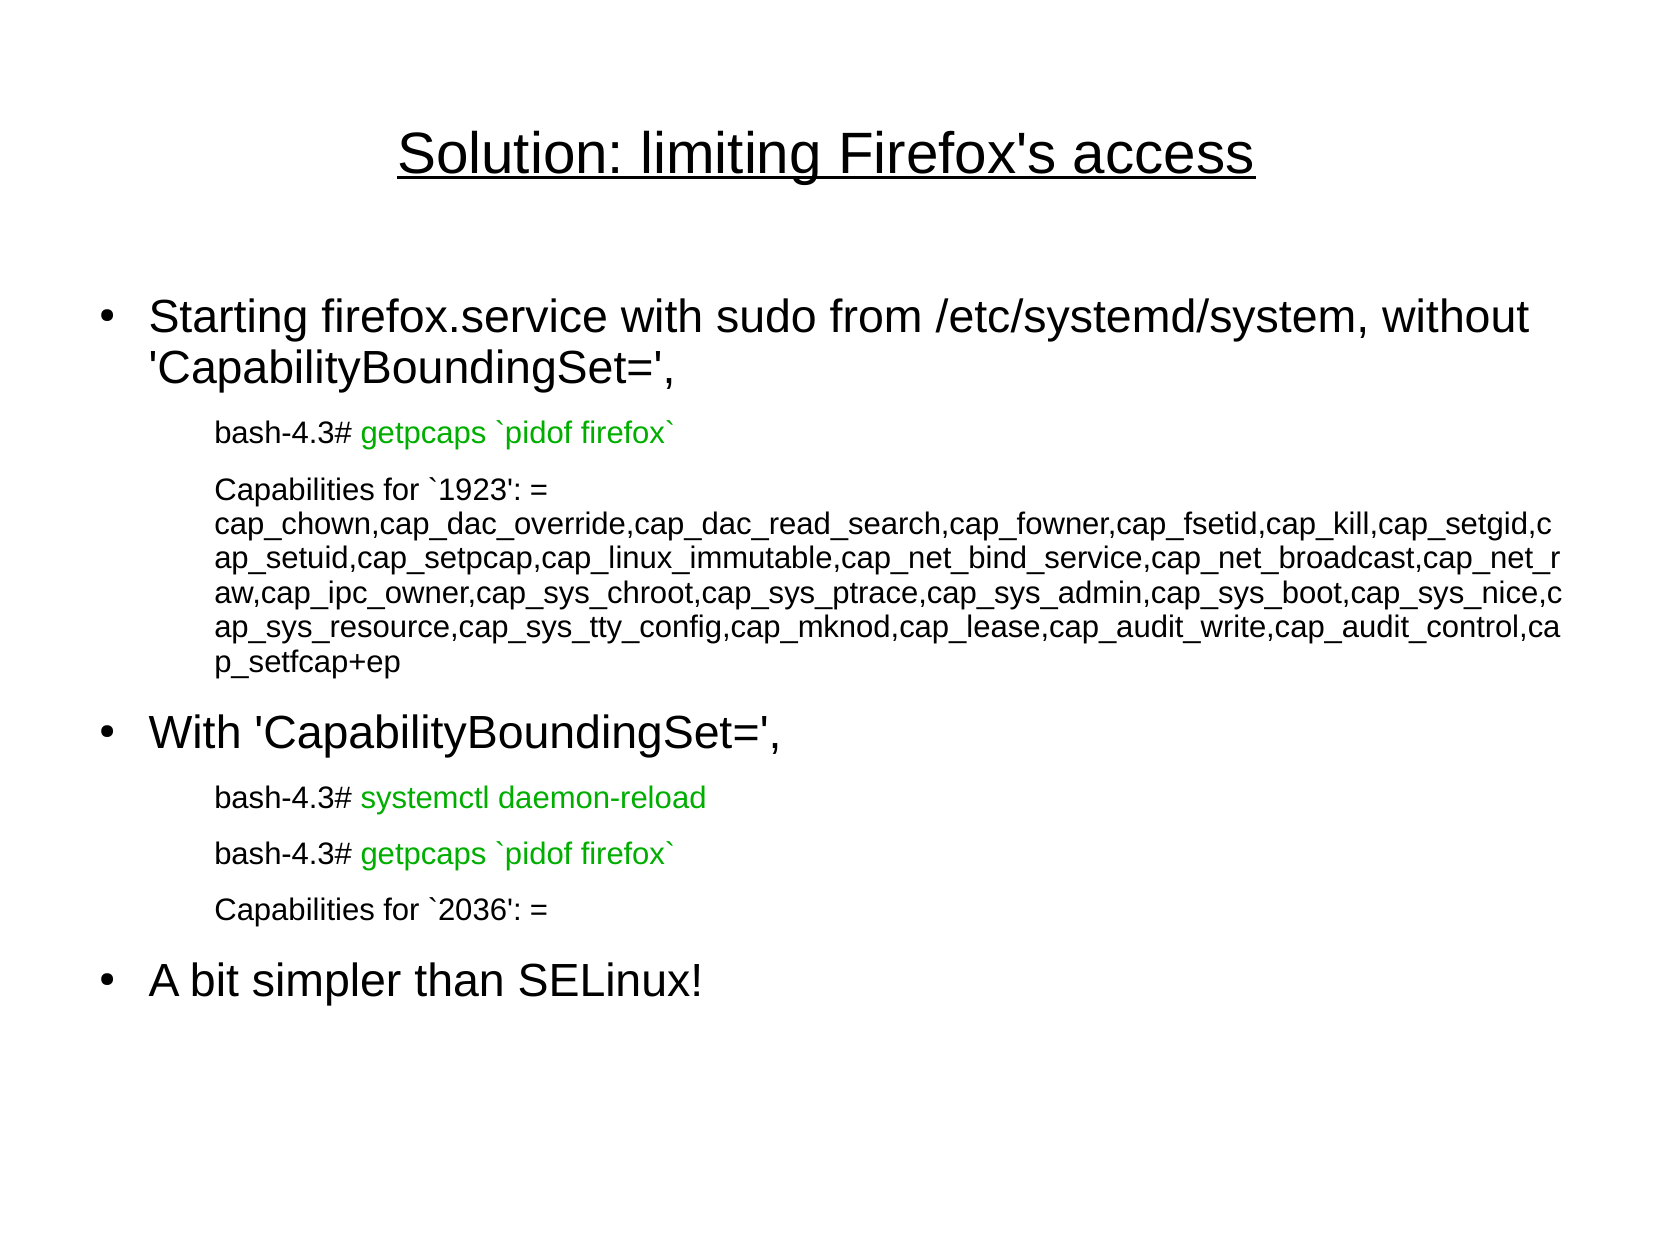

# Solution: limiting Firefox's access
Starting firefox.service with sudo from /etc/systemd/system, without 'CapabilityBoundingSet=',
bash-4.3# getpcaps `pidof firefox`
Capabilities for `1923': = cap_chown,cap_dac_override,cap_dac_read_search,cap_fowner,cap_fsetid,cap_kill,cap_setgid,cap_setuid,cap_setpcap,cap_linux_immutable,cap_net_bind_service,cap_net_broadcast,cap_net_raw,cap_ipc_owner,cap_sys_chroot,cap_sys_ptrace,cap_sys_admin,cap_sys_boot,cap_sys_nice,cap_sys_resource,cap_sys_tty_config,cap_mknod,cap_lease,cap_audit_write,cap_audit_control,cap_setfcap+ep
With 'CapabilityBoundingSet=',
bash-4.3# systemctl daemon-reload
bash-4.3# getpcaps `pidof firefox`
Capabilities for `2036': =
A bit simpler than SELinux!